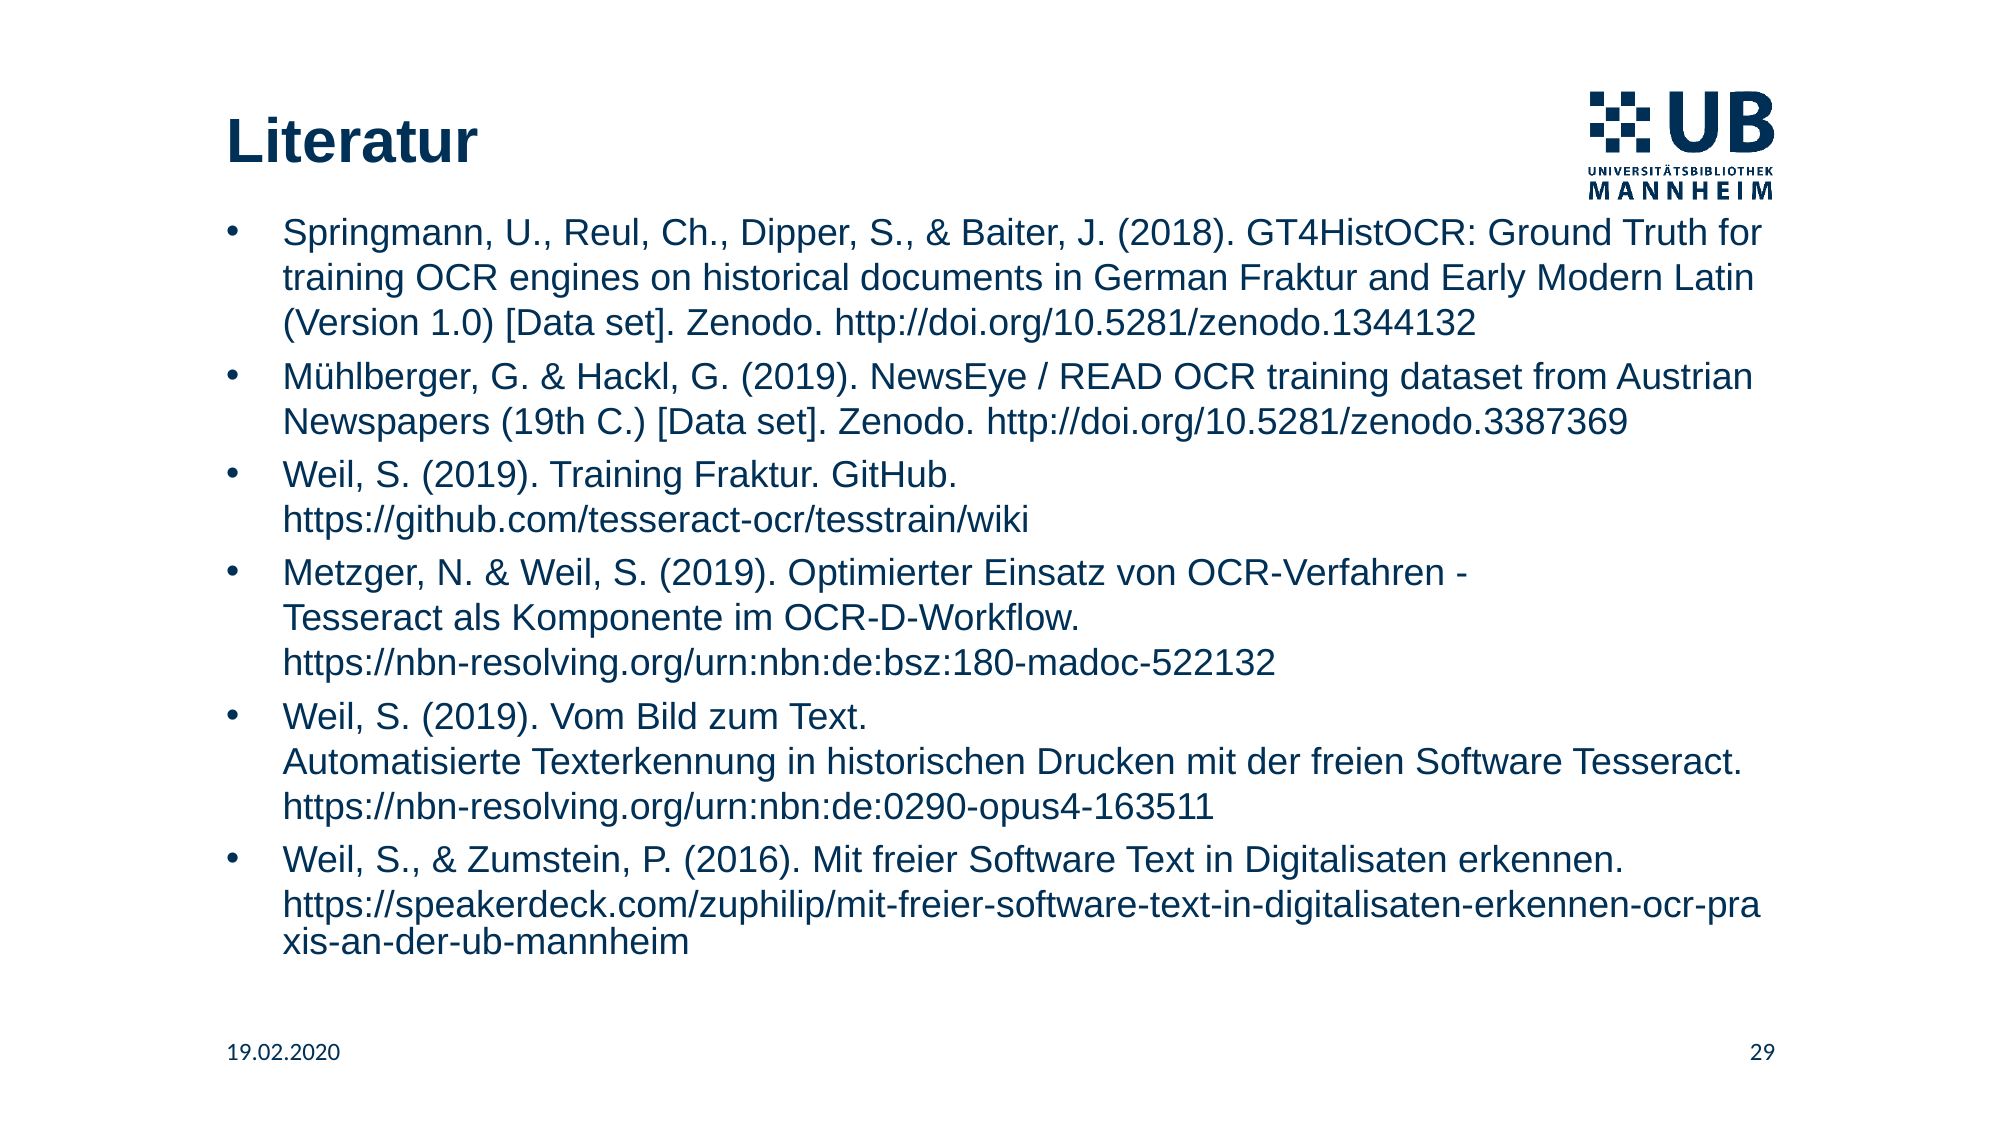

# Literatur
Springmann, U., Reul, Ch., Dipper, S., & Baiter, J. (2018). GT4HistOCR: Ground Truth for training OCR engines on historical documents in German Fraktur and Early Modern Latin (Version 1.0) [Data set]. Zenodo. http://doi.org/10.5281/zenodo.1344132
Mühlberger, G. & Hackl, G. (2019). NewsEye / READ OCR training dataset from Austrian Newspapers (19th C.) [Data set]. Zenodo. http://doi.org/10.5281/zenodo.3387369
Weil, S. (2019). Training Fraktur. GitHub.
https://github.com/tesseract-ocr/tesstrain/wiki
Metzger, N. & Weil, S. (2019). Optimierter Einsatz von OCR-Verfahren -
Tesseract als Komponente im OCR-D-Workflow.
https://nbn-resolving.org/urn:nbn:de:bsz:180-madoc-522132
Weil, S. (2019). Vom Bild zum Text.
Automatisierte Texterkennung in historischen Drucken mit der freien Software Tesseract.
https://nbn-resolving.org/urn:nbn:de:0290-opus4-163511
Weil, S., & Zumstein, P. (2016). Mit freier Software Text in Digitalisaten erkennen. https://speakerdeck.com/zuphilip/mit-freier-software-text-in-digitalisaten-erkennen-ocr-praxis-an-der-ub-mannheim
19.02.2020